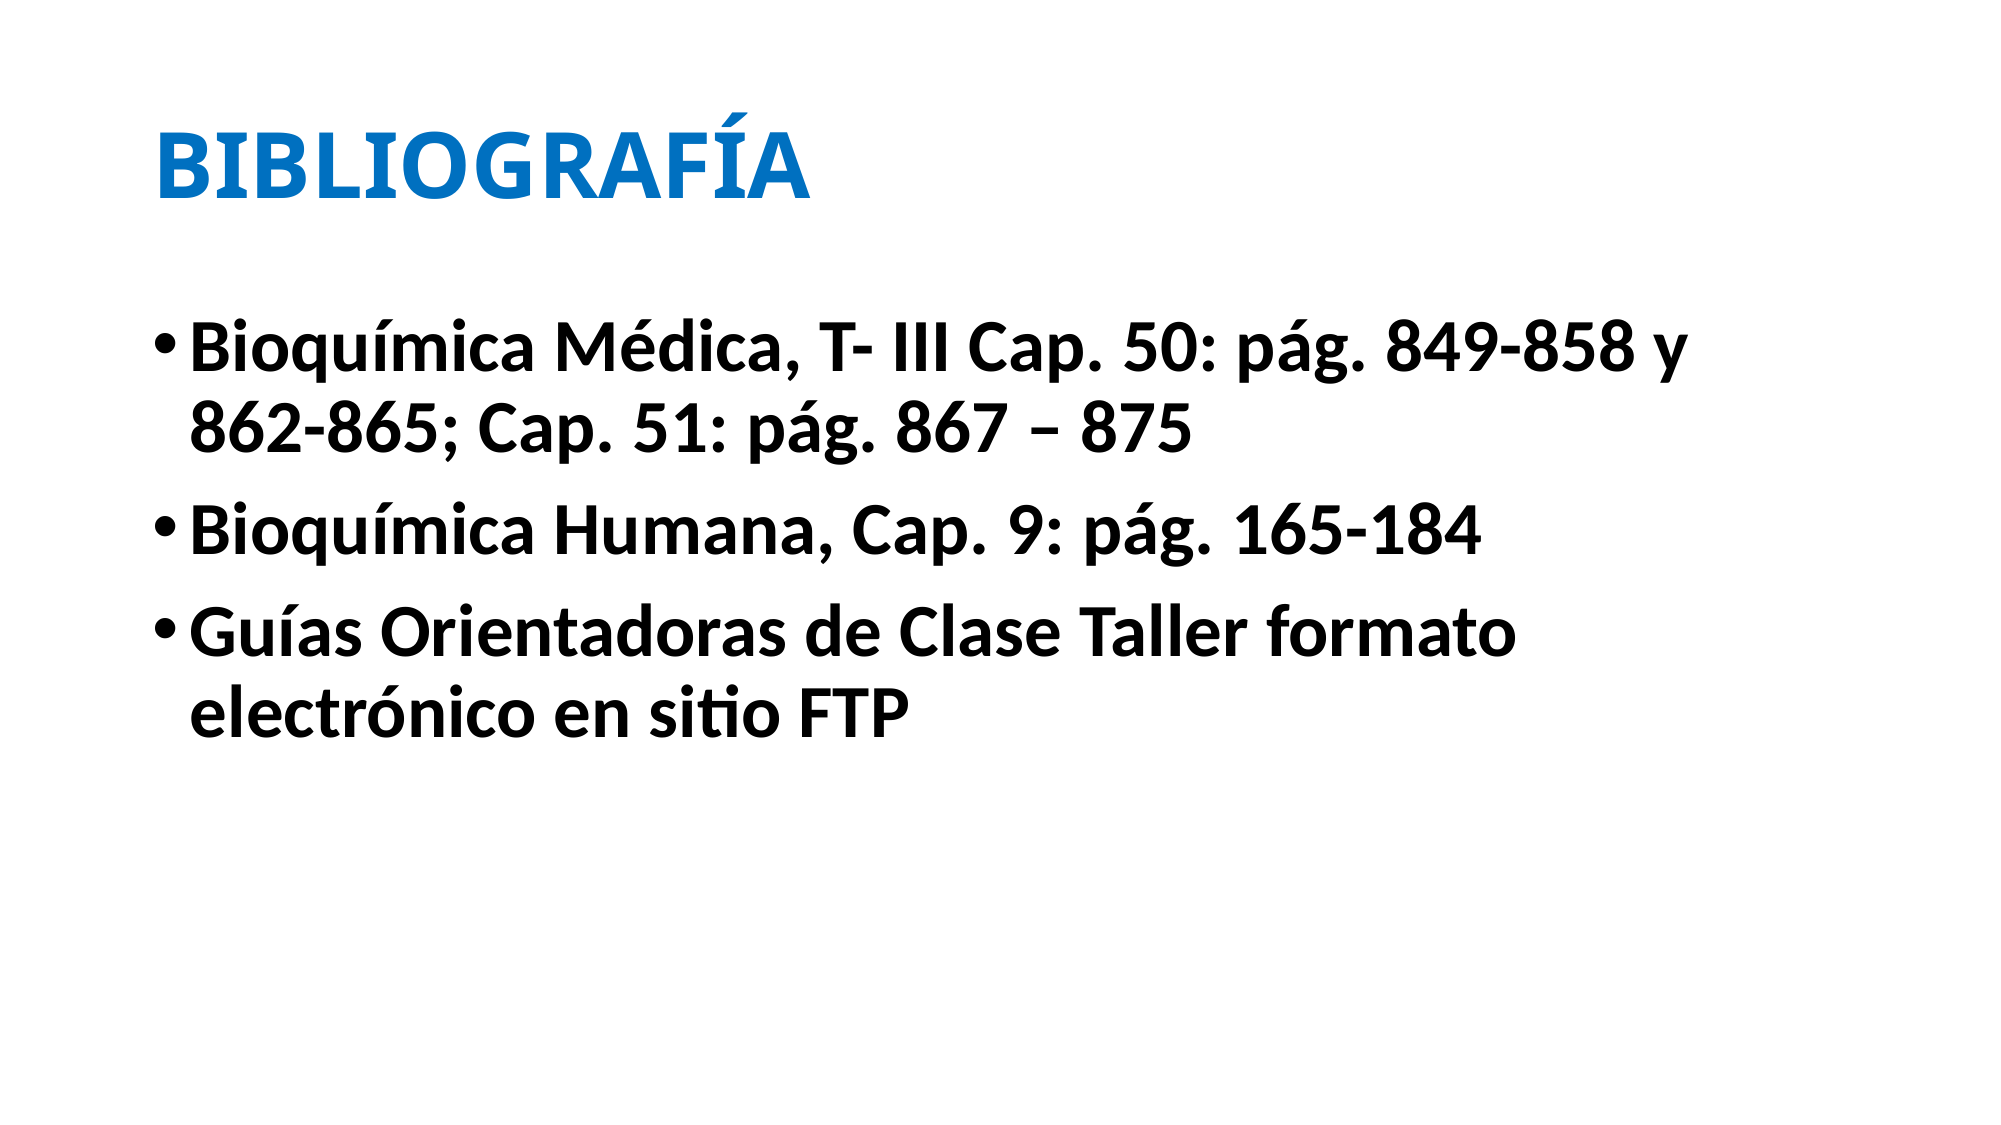

# BIBLIOGRAFÍA
Bioquímica Médica, T- III Cap. 50: pág. 849-858 y 862-865; Cap. 51: pág. 867 – 875
Bioquímica Humana, Cap. 9: pág. 165-184
Guías Orientadoras de Clase Taller formato electrónico en sitio FTP